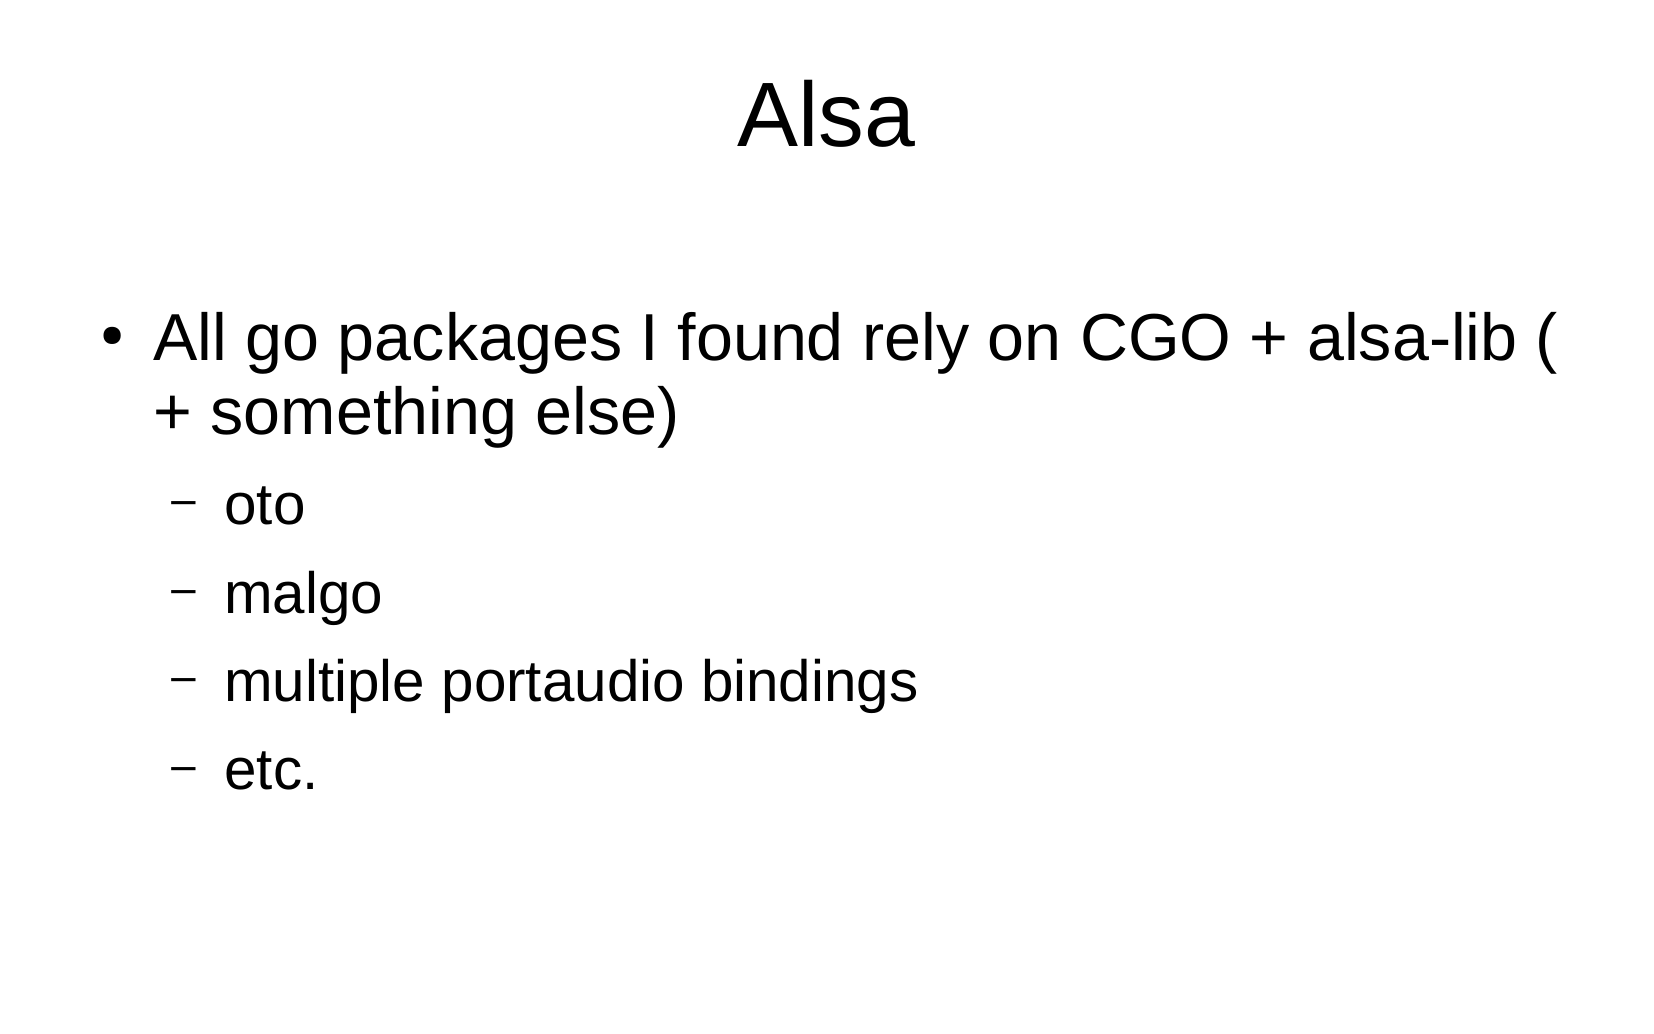

# Alsa
All go packages I found rely on CGO + alsa-lib ( + something else)
oto
malgo
multiple portaudio bindings
etc.